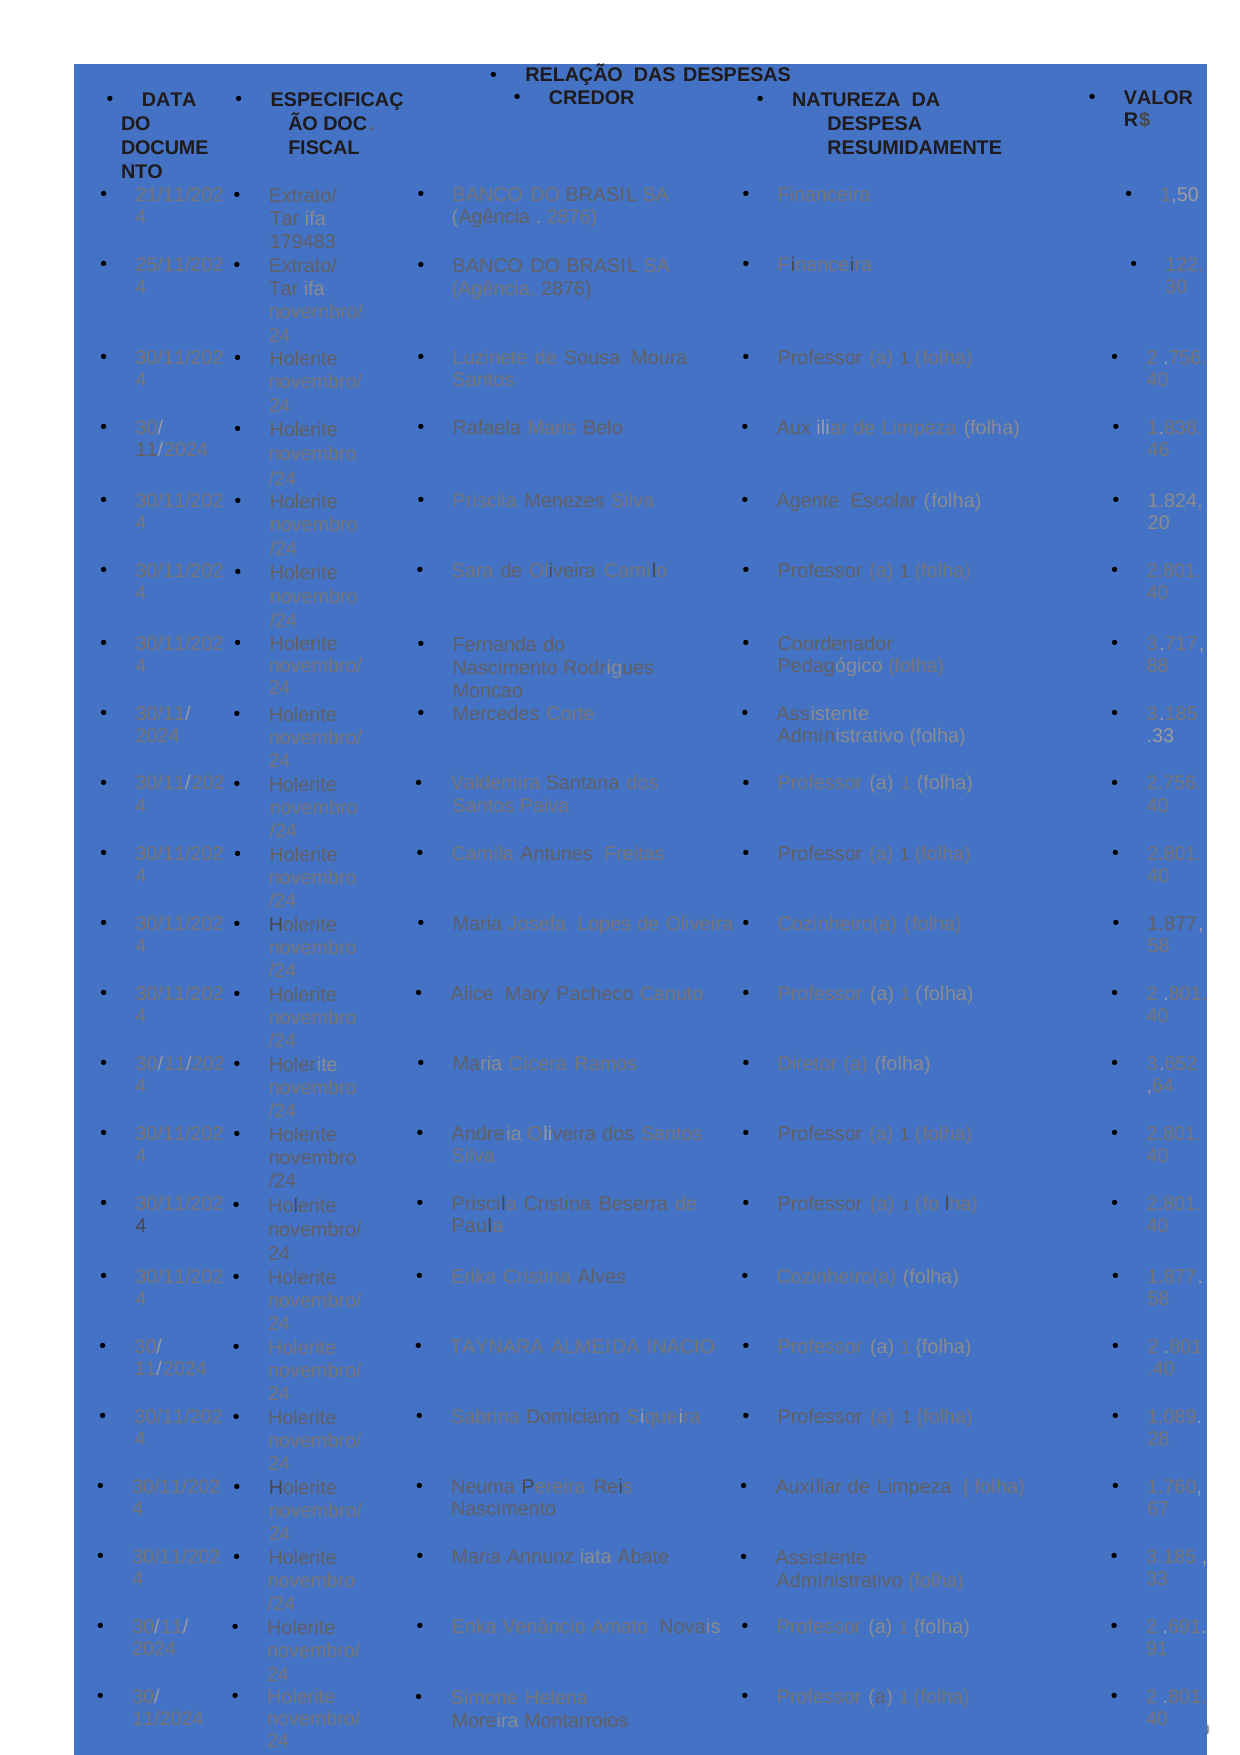

| RELAÇÃO DAS DESPESAS | | | | | |
| --- | --- | --- | --- | --- | --- |
| DATA DO DOCUMENTO | ESPECIFICAÇÃO DOC. FISCAL | CREDOR | NATUREZA DA DESPESA RESUMIDAMENTE | | VALOR R$ |
| 21/11/2024 | Extrato/Tar ifa 179483 | BANCO DO BRASIL SA (Agência . 2876) | Financeira | | 1,50 |
| 25/11/2024 | Extrato/Tar ifa novernbro/24 | BANCO DO BRASIL SA (Agência. 2876) | Financeira | | 122.30 |
| 30/11/2024 | Holerite novembro/24 | Luzinete de Sousa Moura Santos | Professor (a) 1 (folha) | | 2 .756.40 |
| 30/ 11/2024 | Holerite novembro/24 | Rafaela Maris Belo | Aux iliar de Limpeza (folha) | | 1.838.46 |
| 30/11/2024 | Holerite novembro/24 | Priscila Menezes Silva | Agente Escolar (folha) | | 1.824,20 |
| 30/11/2024 | Holerite novembro/24 | Sara de Oliveira Camilo | Professor (a) 1 (folha) | | 2.801.40 |
| 30/11/2024 | Holerite novembro/24 | Fernanda do Nascimento Rodrigues Moncao | Coordenador Pedagógico (folha) | | 3.717,88 |
| 30/11/ 2024 | Holerite novembro/24 | Mercedes Corte | Assistente Administrativo (folha) | | 3.185 .33 |
| 30/11/2024 | Holerite novembro/24 | Valdemira Santana dos Santos Paiva | Professor (a) 1 (folha) | | 2.756.40 |
| 30/11/2024 | Holerite novembro/24 | Camila Antunes Freitas | Professor (a) 1 (folha) | | 2.801.40 |
| 30/11/2024 | Holerite novembro/24 | Maria Josefa Lopes de Oliveira | Cozinheiro(a) (folha) | | 1.877,58 |
| 30/11/2024 | Holerite novembro/24 | Alice Mary Pacheco Canuto | Professor (a) 1 (folha) | | 2 .801.40 |
| 30/11/2024 | Holerite novembro/24 | Maria Cícera Ramos | Diretor (a) (folha) | | 3.652 ,64 |
| 30/11/2024 | Holerite novembro/24 | Andreia Oliveira dos Santos Silva | Professor (a) 1 (folha) | | 2.801.40 |
| 30/11/2024 | Holerite novembro/24 | Priscila Cristina Beserra de Paula | Professor (a) 1 (fo lha) | | 2.801.40 |
| 30/11/2024 | Holerite novembro/24 | Erika Cristina Alves | Cozinheiro(a) (folha) | | 1.877.58 |
| 30/ 11/2024 | Holerite novembro/24 | TAYNARA ALMEIDA INACIO | Professor (a) 1 {folha) | | 2 .801.40 |
| 30/11/2024 | Holerite novembro/24 | Sabrina Domiciano Siqueira | Professor (a) 1 {folha) | | 1.089.28 |
| 30/11/2024 | Holerite novembro/24 | Neuma Pereira Reis Nascimento | Auxiliar de Limpeza { folha) | | 1.760,67 |
| 30/11/2024 | Holerite novembro/24 | Maria Annunz iata Abate | Assistente Administrativo (folha) | | 3.185 ,33 |
| 30/11/ 2024 | Holerite novembro/24 | Enka Venâncio Amato Novais | Professor (a) 1 {folha) | | 2 .691.91 |
| 30/ 11/2024 | Holerite novembro/24 | Simone Helena Moreira Montarroios | Professor (a) 1 (folha) | | 2 .801.40 |
| 30/11/2024 | Holerite novembro/24 | MARIA REJANE CLAUDIO DE OLIVEIRA | Professor (a) 1 {folha) | | 2.801.40 |
| 30/11/2024 | Nota fisca l de serviços 2208 | CONTABILIDADE BRAGA S/S LTDA | Serviços Contábeis PJ | | 3.745 ,00 |